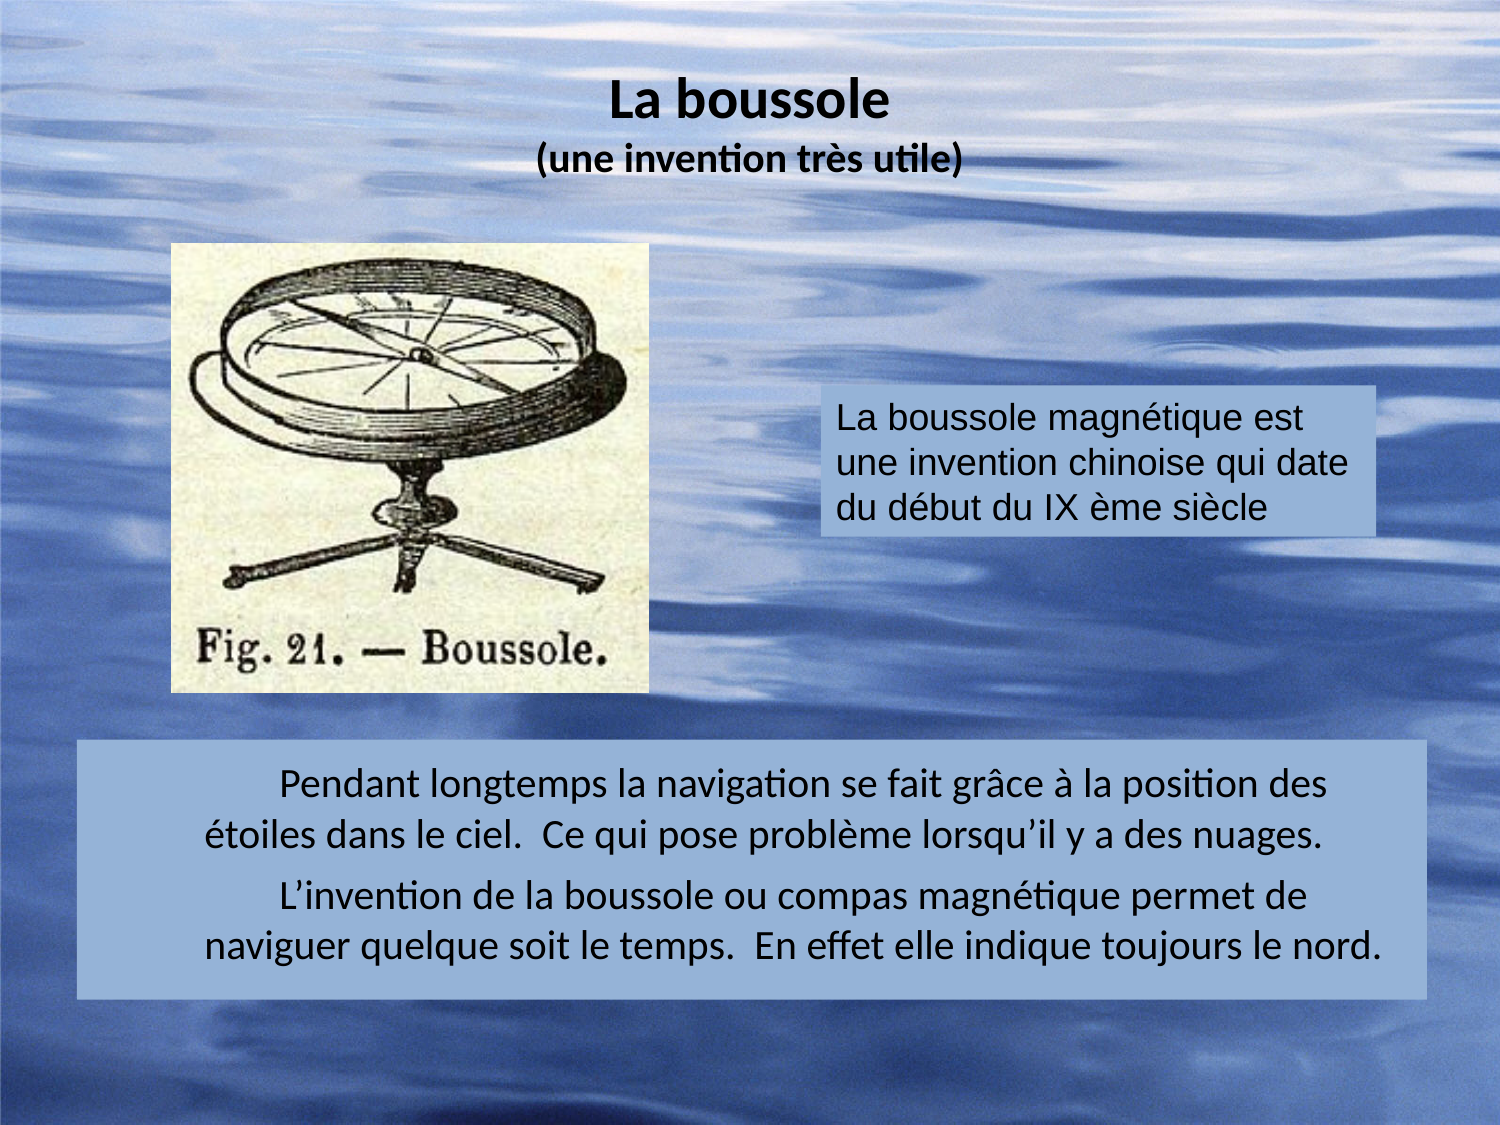

# La boussole (une invention très utile)
La boussole magnétique est une invention chinoise qui date du début du IX ème siècle
	Pendant longtemps la navigation se fait grâce à la position des étoiles dans le ciel. Ce qui pose problème lorsqu’il y a des nuages.
	L’invention de la boussole ou compas magnétique permet de naviguer quelque soit le temps. En effet elle indique toujours le nord.